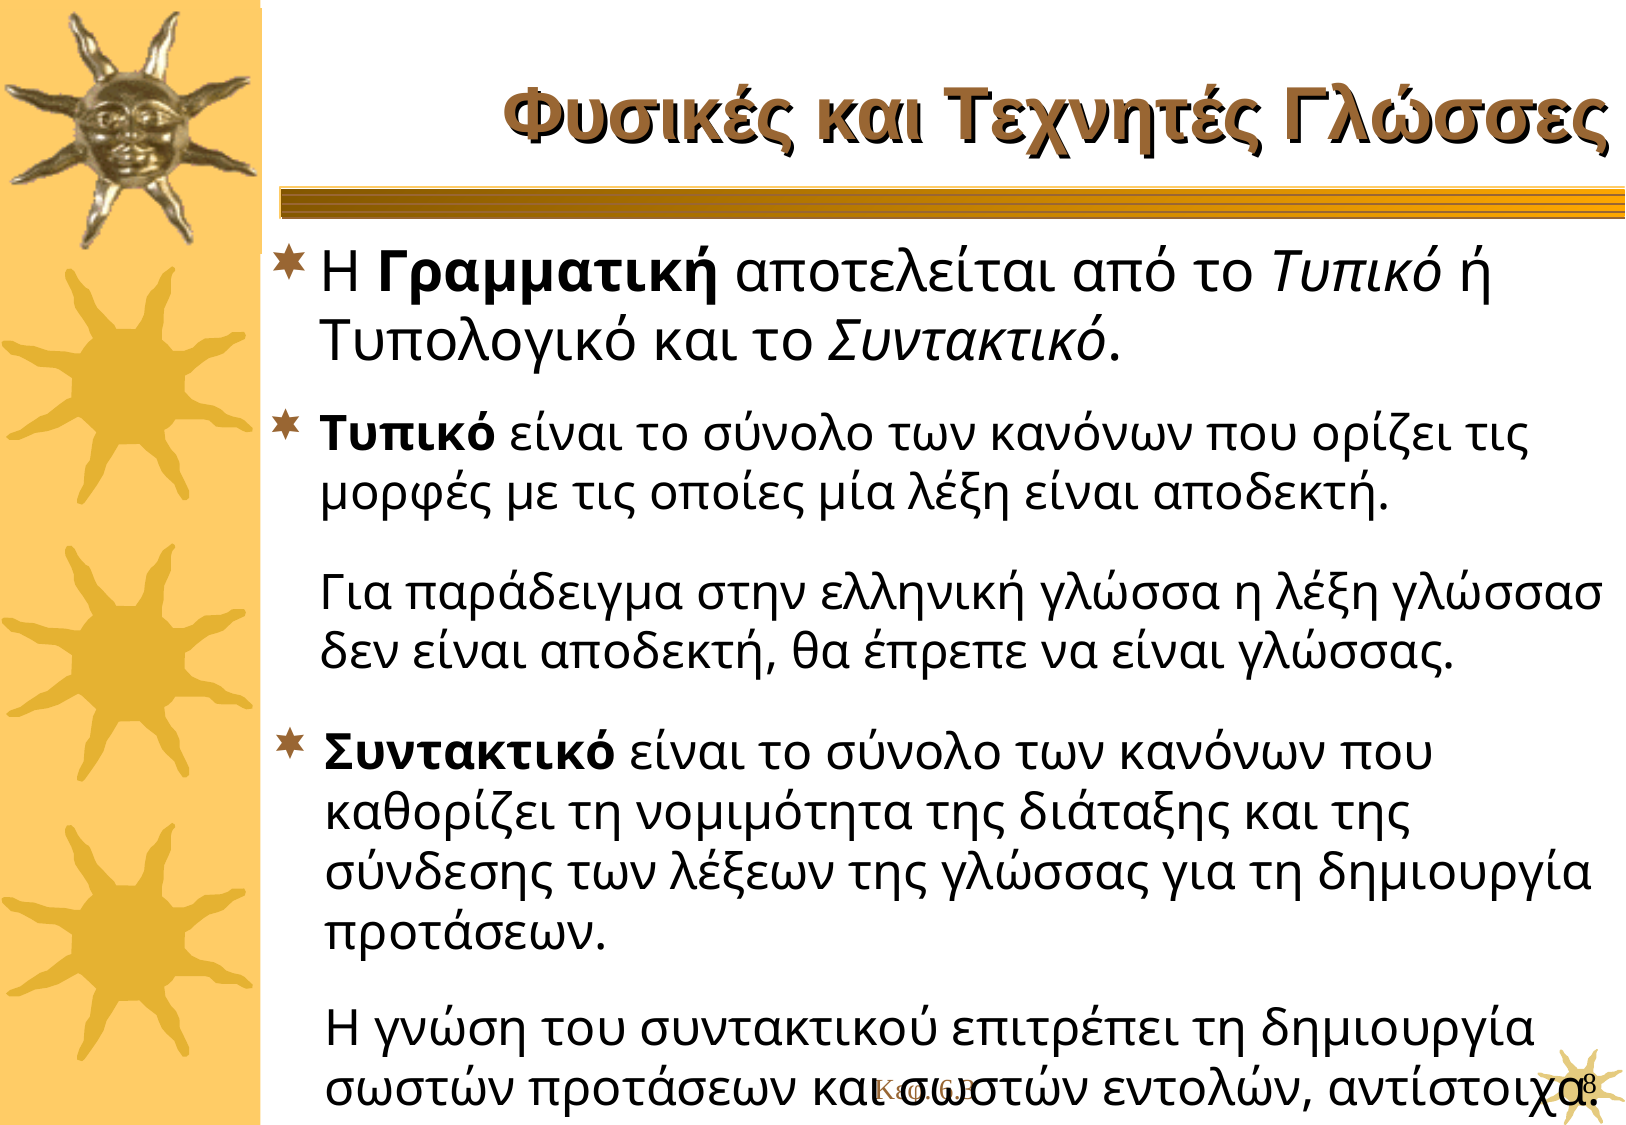

Φυσικές και Τεχνητές Γλώσσες
Η Γραμματική αποτελείται από το Τυπικό ή Τυπολογικό και το Συντακτικό.
Τυπικό είναι το σύνολο των κανόνων που ορίζει τις μορφές με τις οποίες μία λέξη είναι αποδεκτή.
Για παράδειγμα στην ελληνική γλώσσα η λέξη γλώσσασ δεν είναι αποδεκτή, θα έπρεπε να είναι γλώσσας.
Συντακτικό είναι το σύνολο των κανόνων που καθορίζει τη νομιμότητα της διάταξης και της σύνδεσης των λέξεων της γλώσσας για τη δημιουργία προτάσεων.
Η γνώση του συντακτικού επιτρέπει τη δημιουργία σωστών προτάσεων και σωστών εντολών, αντίστοιχα.
8
Κεφ. 6.3